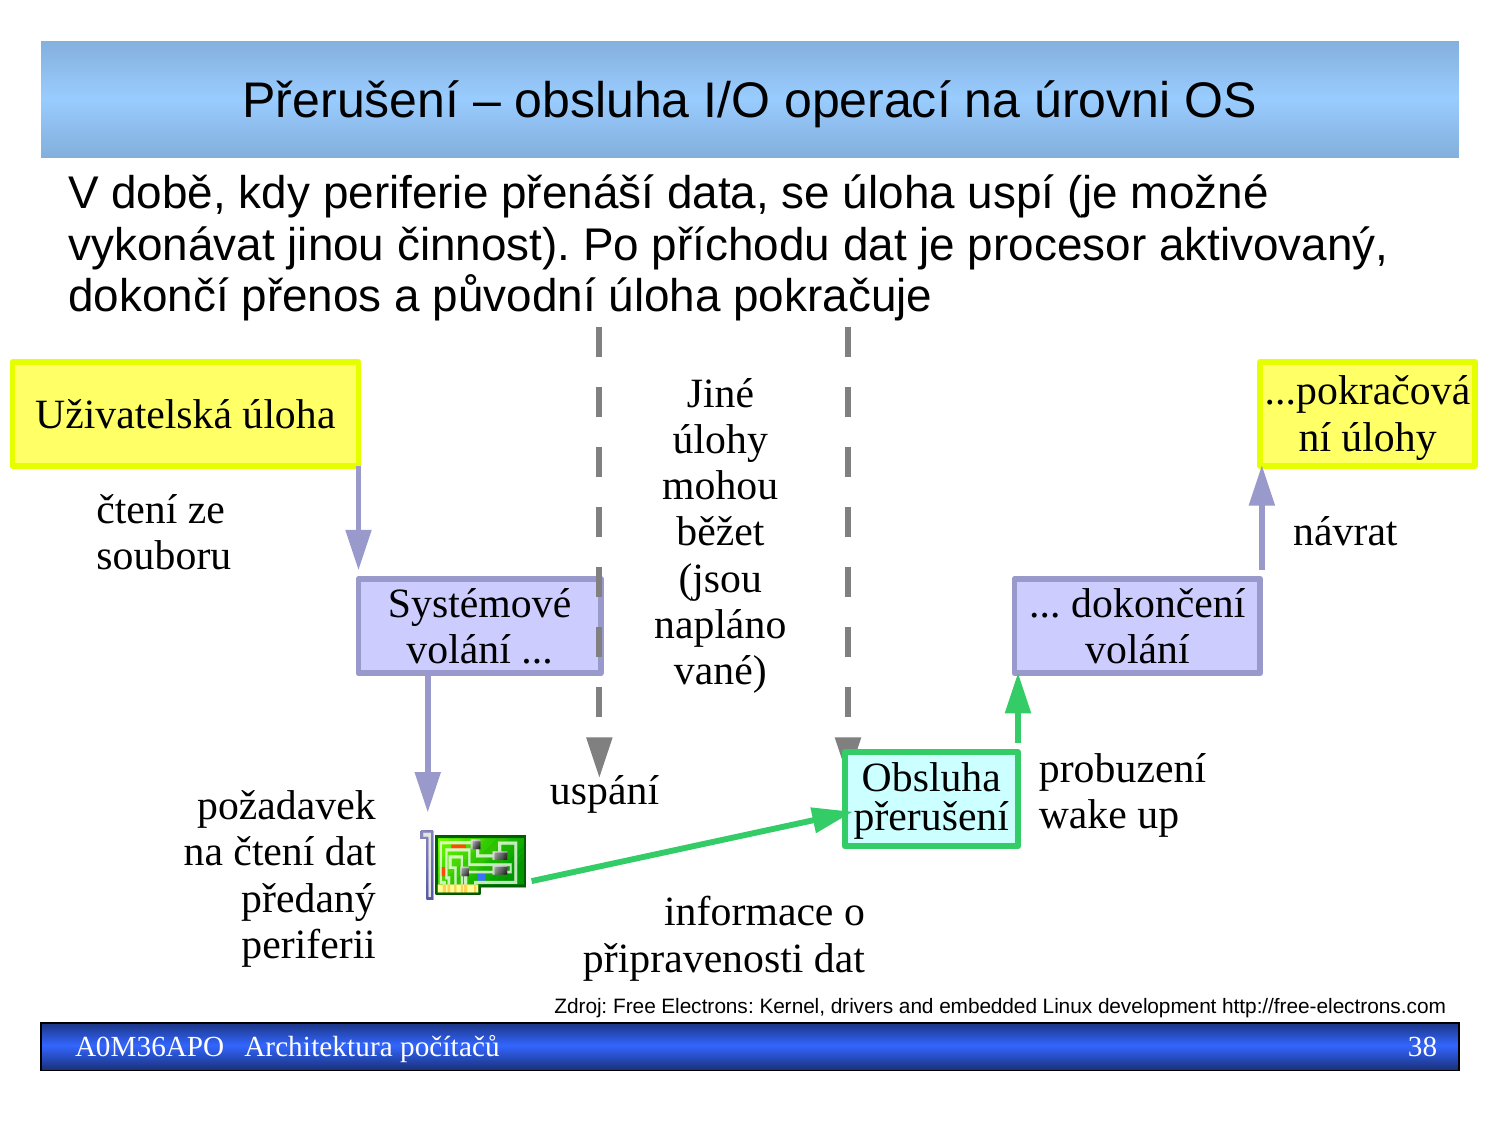

# Přerušení – obsluha I/O operací na úrovni OS
V době, kdy periferie přenáší data, se úloha uspí (je možné vykonávat jinou činnost). Po příchodu dat je procesor aktivovaný, dokončí přenos a původní úloha pokračuje
Uživatelská úloha
...pokračování úlohy
Jiné úlohy mohou běžet (jsou naplánované)
čtení ze souboru
návrat
Systémové volání ...
... dokončení volání
probuzení
wake up
Obsluha přerušení
uspání
požadavek na čtení dat předaný periferii
informace o připravenosti dat
Zdroj: Free Electrons: Kernel, drivers and embedded Linux development http://free-electrons.com
A0M36APO Architektura počítačů
38